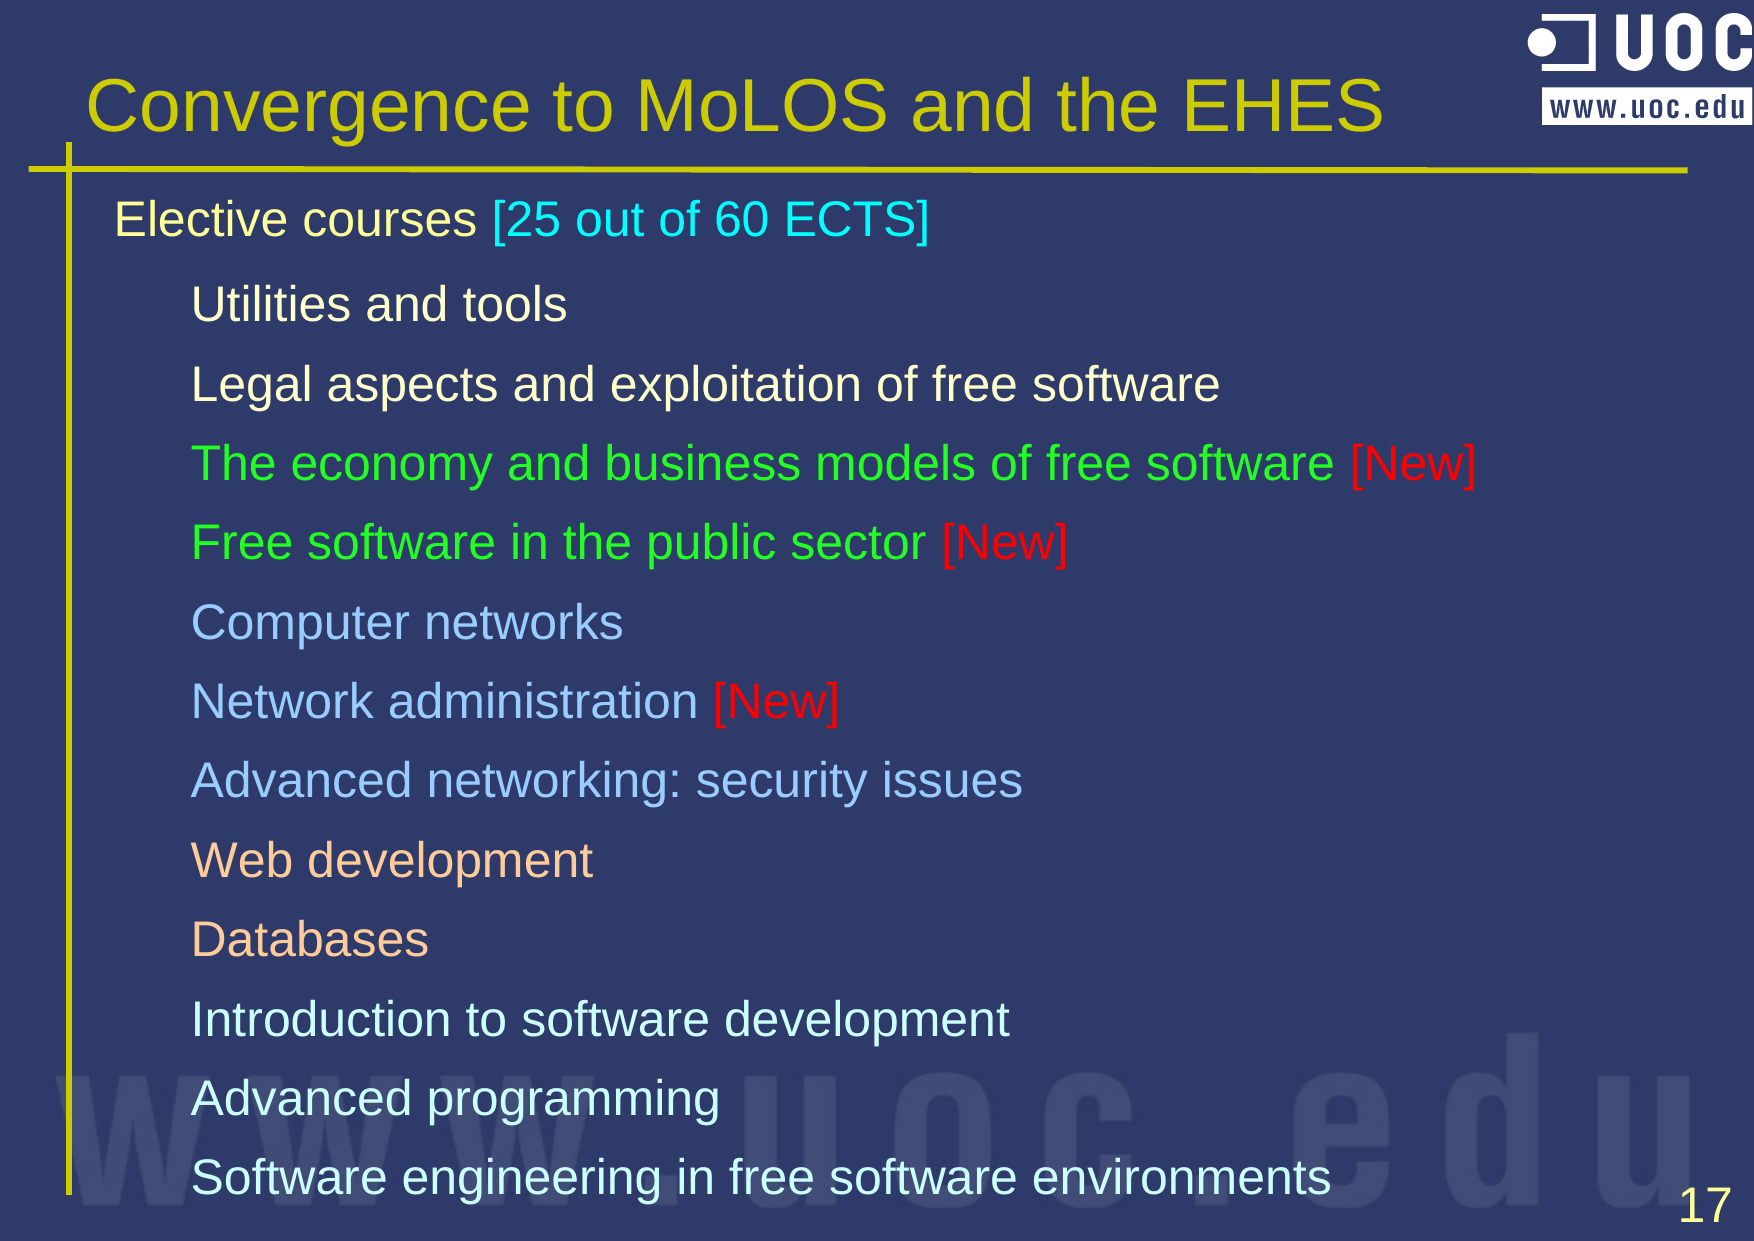

Convergence to MoLOS and the EHES
# Elective courses [25 out of 60 ECTS]
Utilities and tools
Legal aspects and exploitation of free software
The economy and business models of free software [New]
Free software in the public sector [New]
Computer networks
Network administration [New]
Advanced networking: security issues
Web development
Databases
Introduction to software development
Advanced programming
Software engineering in free software environments